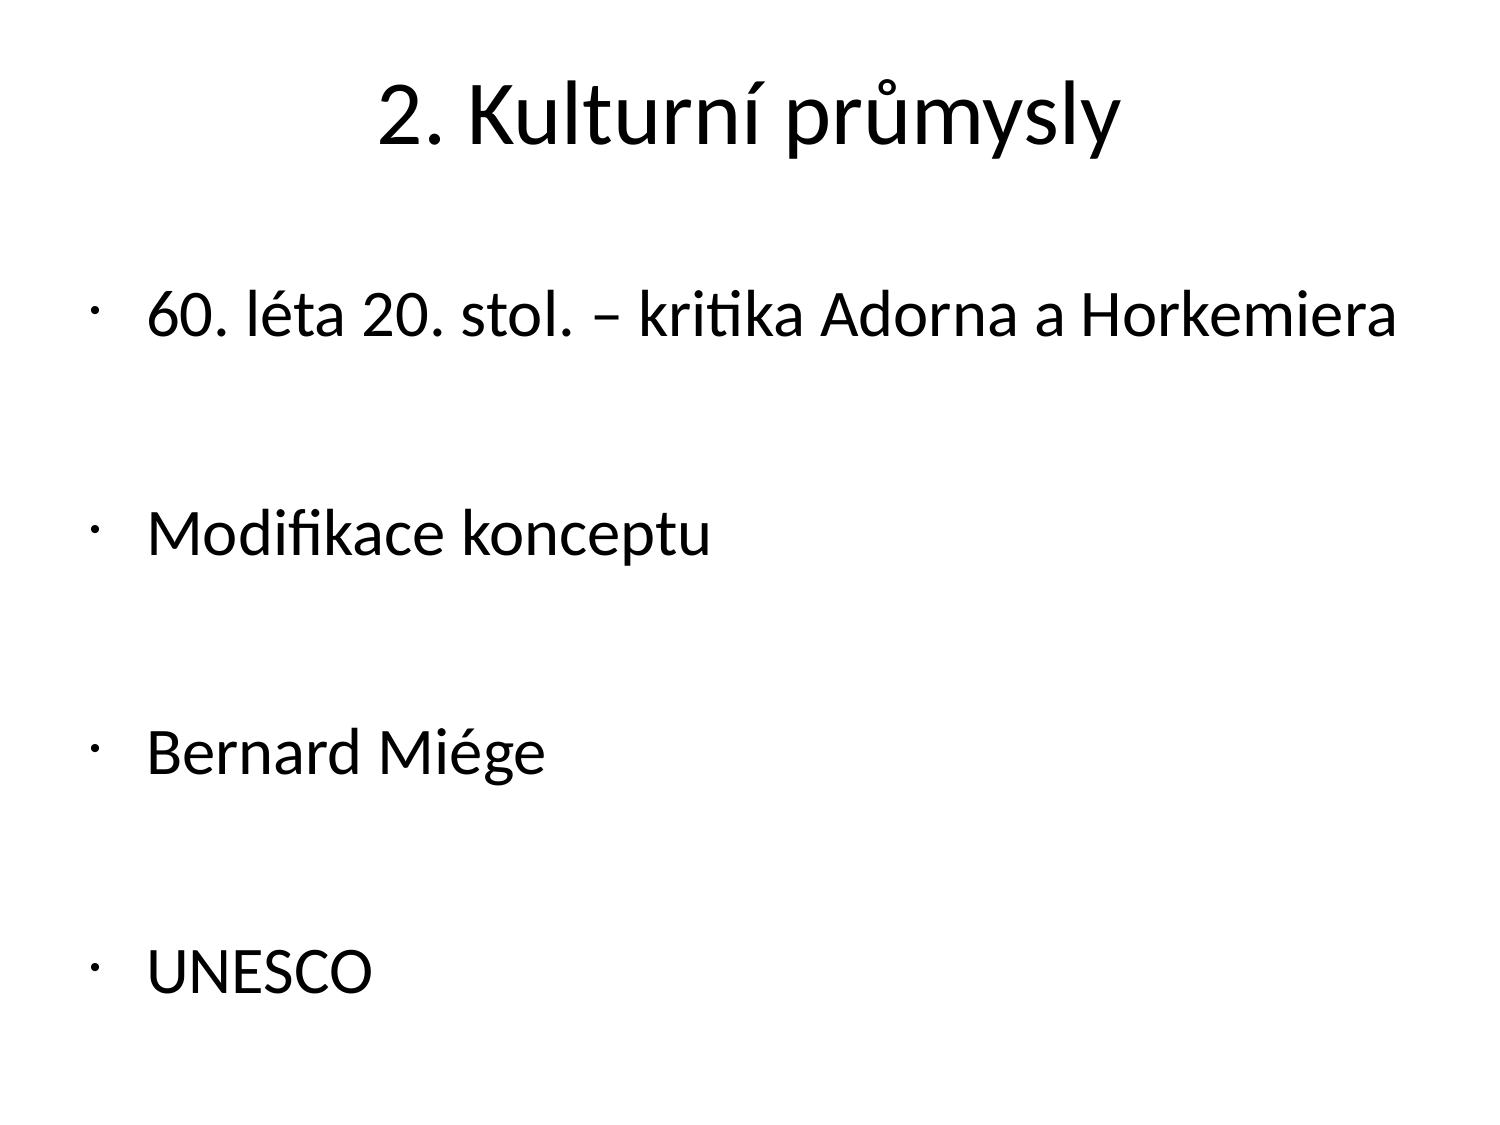

# 2. Kulturní průmysly
60. léta 20. stol. – kritika Adorna a Horkemiera
Modifikace konceptu
Bernard Miége
UNESCO